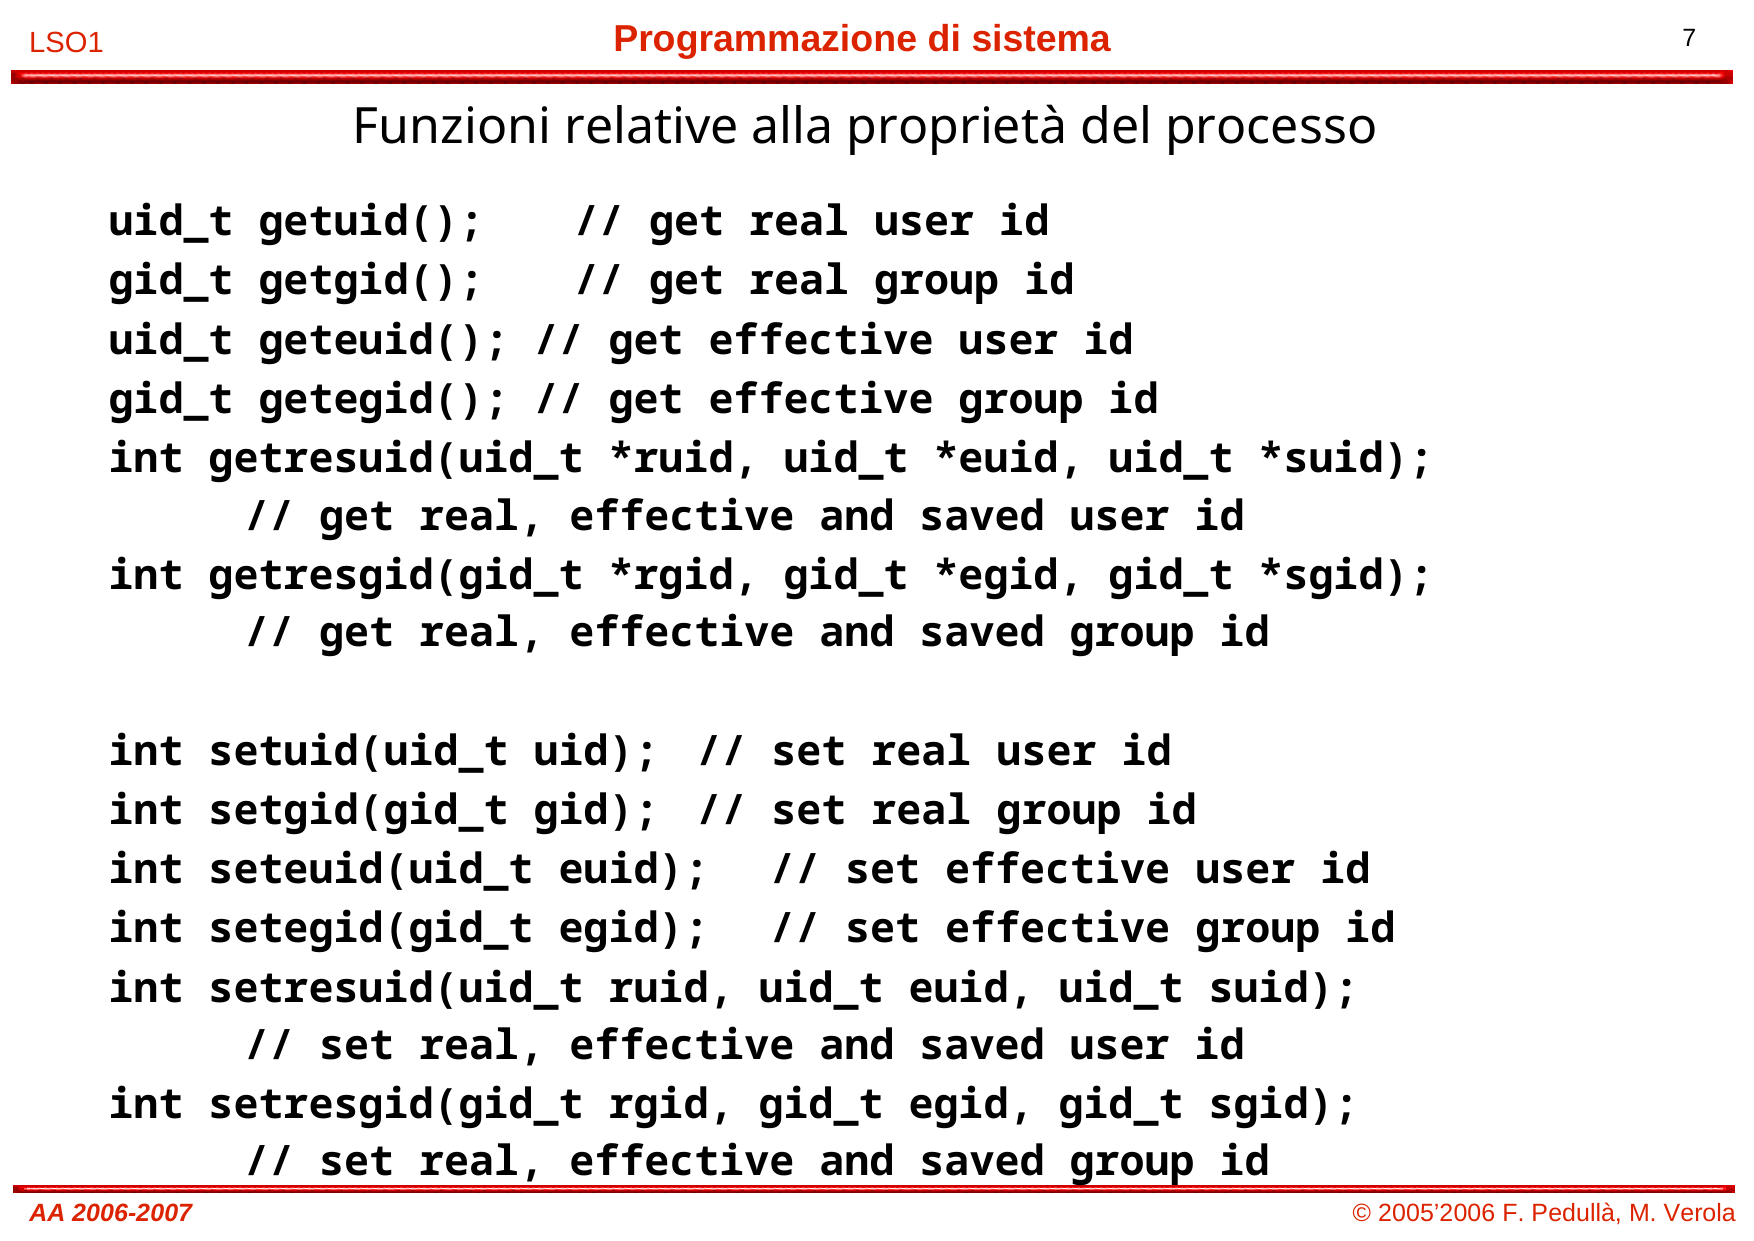

Funzioni relative alla proprietà del processo
# uid_t getuid();	 // get real user id
gid_t getgid();	 // get real group id
uid_t geteuid(); // get effective user id
gid_t getegid(); // get effective group id
int getresuid(uid_t *ruid, uid_t *euid, uid_t *suid);
 // get real, effective and saved user id
int getresgid(gid_t *rgid, gid_t *egid, gid_t *sgid);
 // get real, effective and saved group id
int setuid(uid_t uid);	 // set real user id
int setgid(gid_t gid);	 // set real group id
int seteuid(uid_t euid);	 // set effective user id
int setegid(gid_t egid);	 // set effective group id
int setresuid(uid_t ruid, uid_t euid, uid_t suid);
 // set real, effective and saved user id
int setresgid(gid_t rgid, gid_t egid, gid_t sgid);
 // set real, effective and saved group id